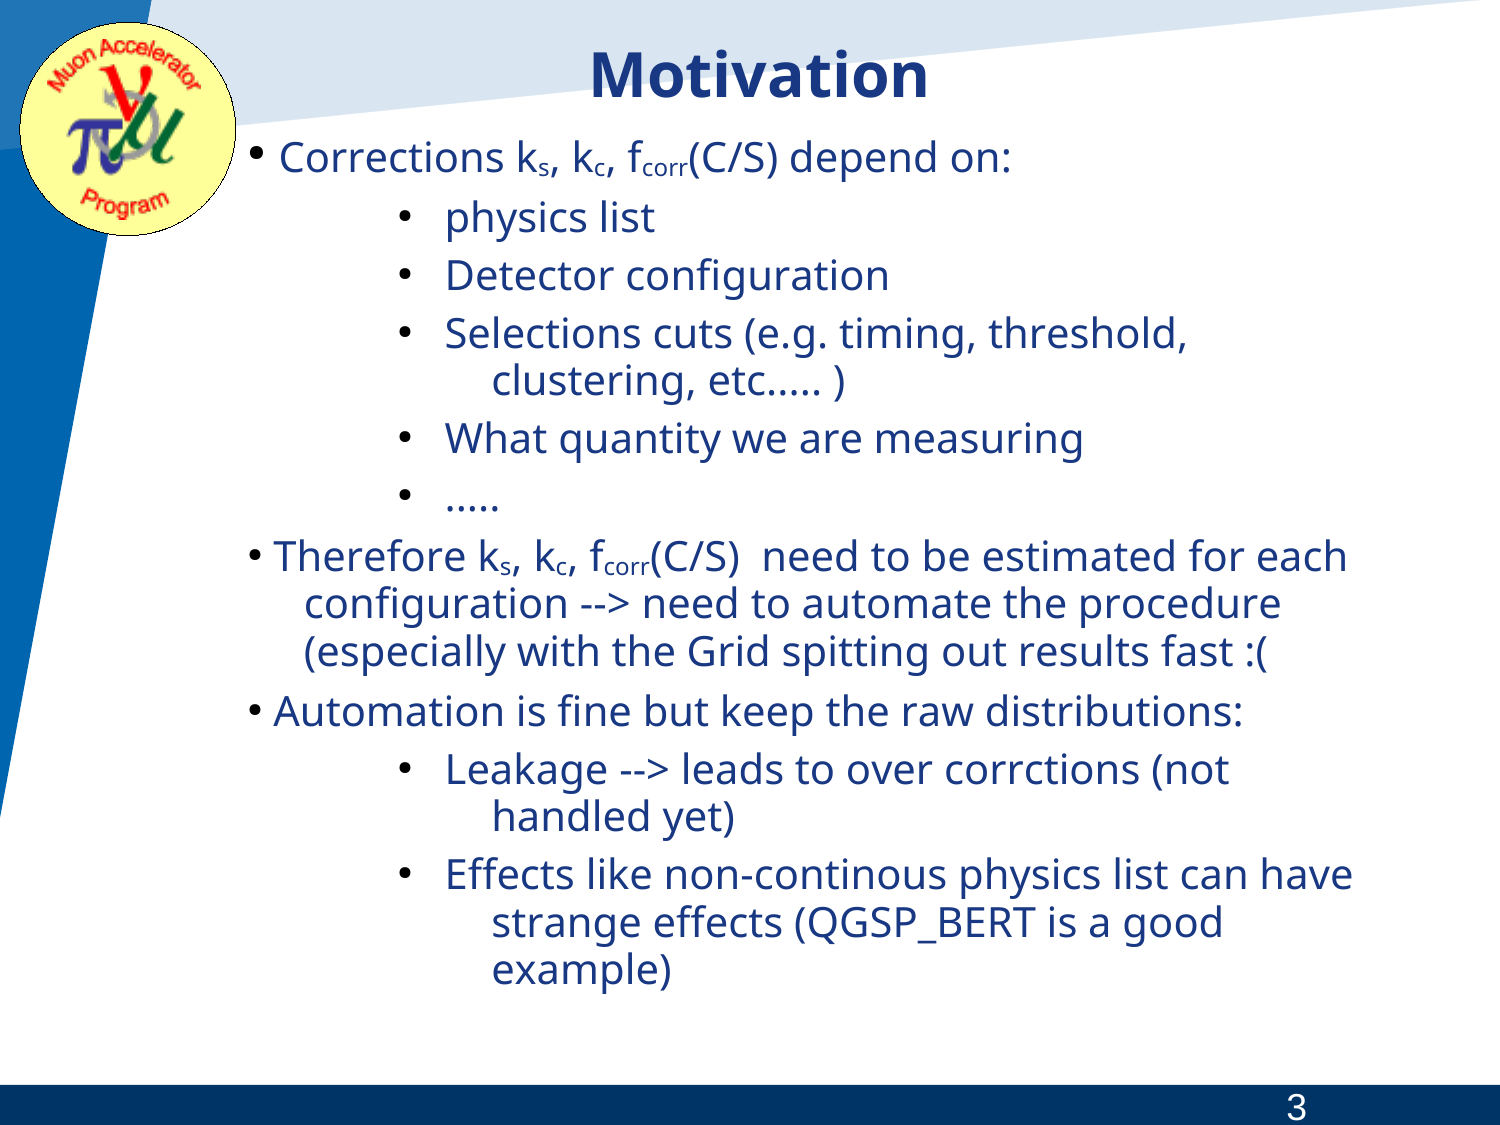

# Motivation
 Corrections ks, kc, fcorr(C/S) depend on:
physics list
Detector configuration
Selections cuts (e.g. timing, threshold, clustering, etc..... )
What quantity we are measuring
.....
 Therefore ks, kc, fcorr(C/S) need to be estimated for each configuration --> need to automate the procedure (especially with the Grid spitting out results fast :(
 Automation is fine but keep the raw distributions:
Leakage --> leads to over corrctions (not handled yet)
Effects like non-continous physics list can have strange effects (QGSP_BERT is a good example)